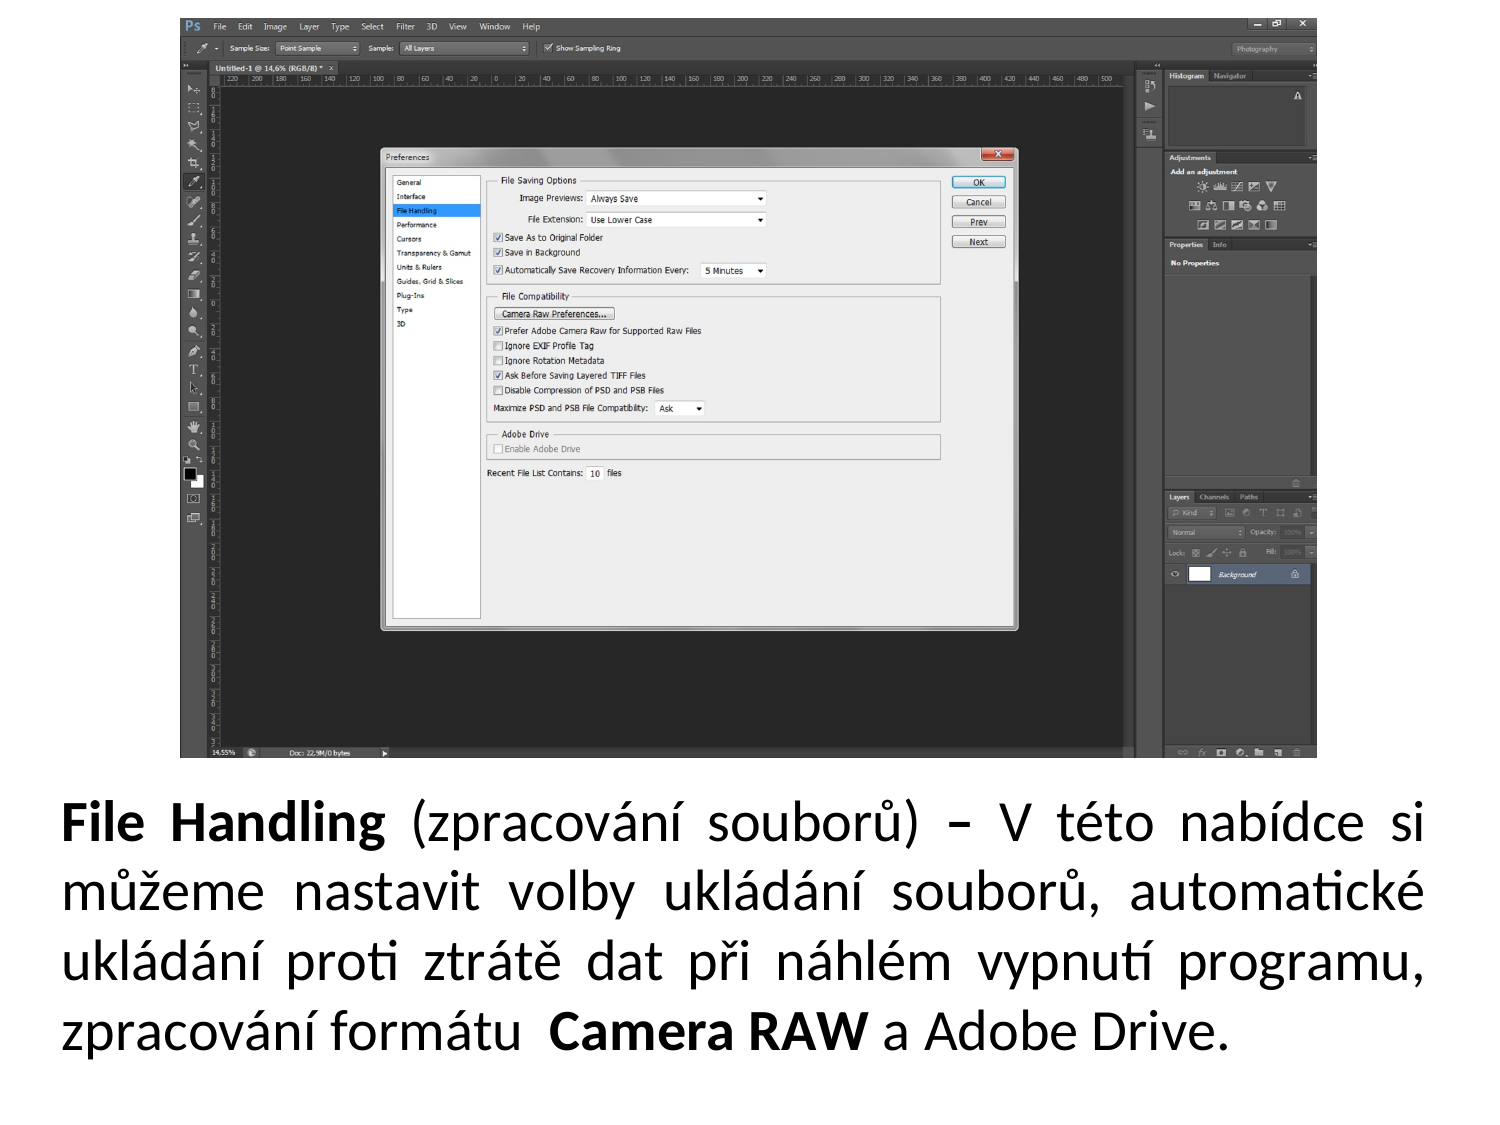

File Handling (zpracování souborů) – V této nabídce si můžeme nastavit volby ukládání souborů, automatické ukládání proti ztrátě dat při náhlém vypnutí programu, zpracování formátu Camera RAW a Adobe Drive.